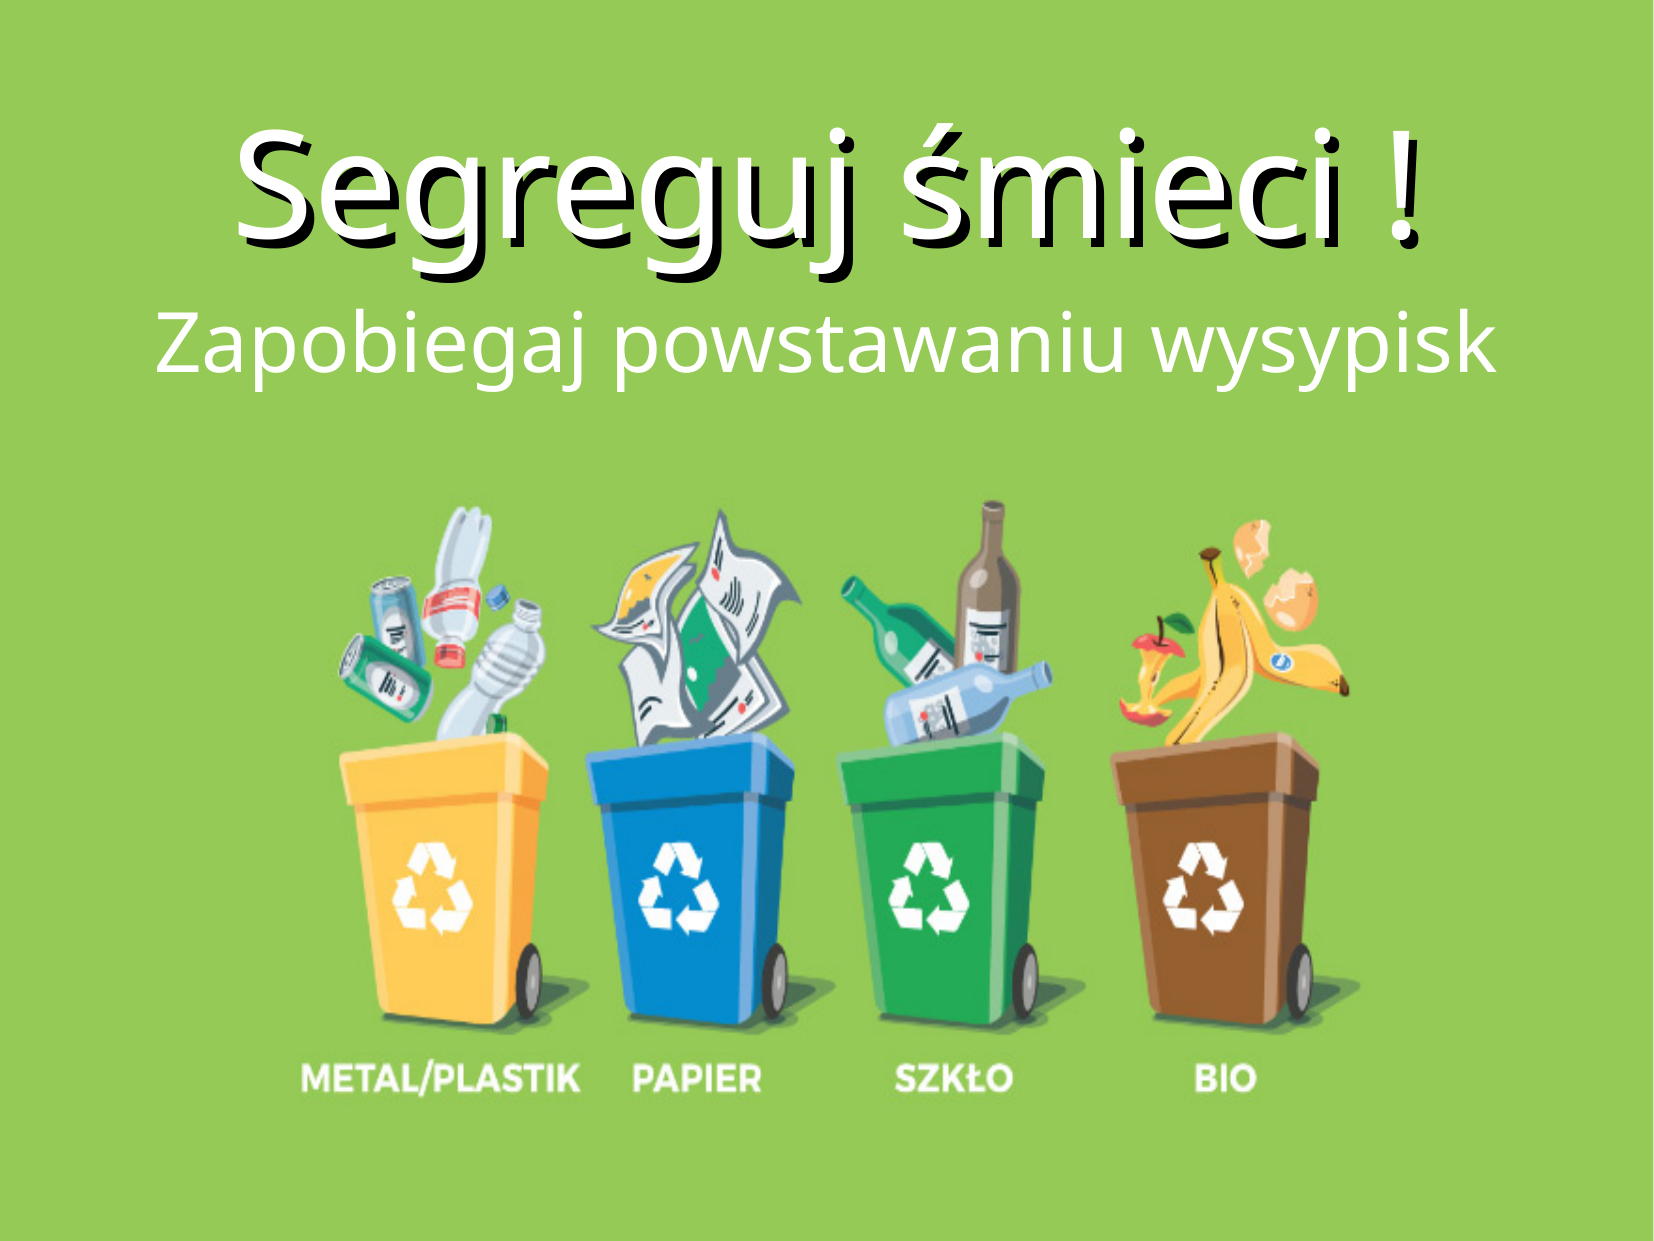

# Segreguj śmieci ! Zapobiegaj powstawaniu wysypisk